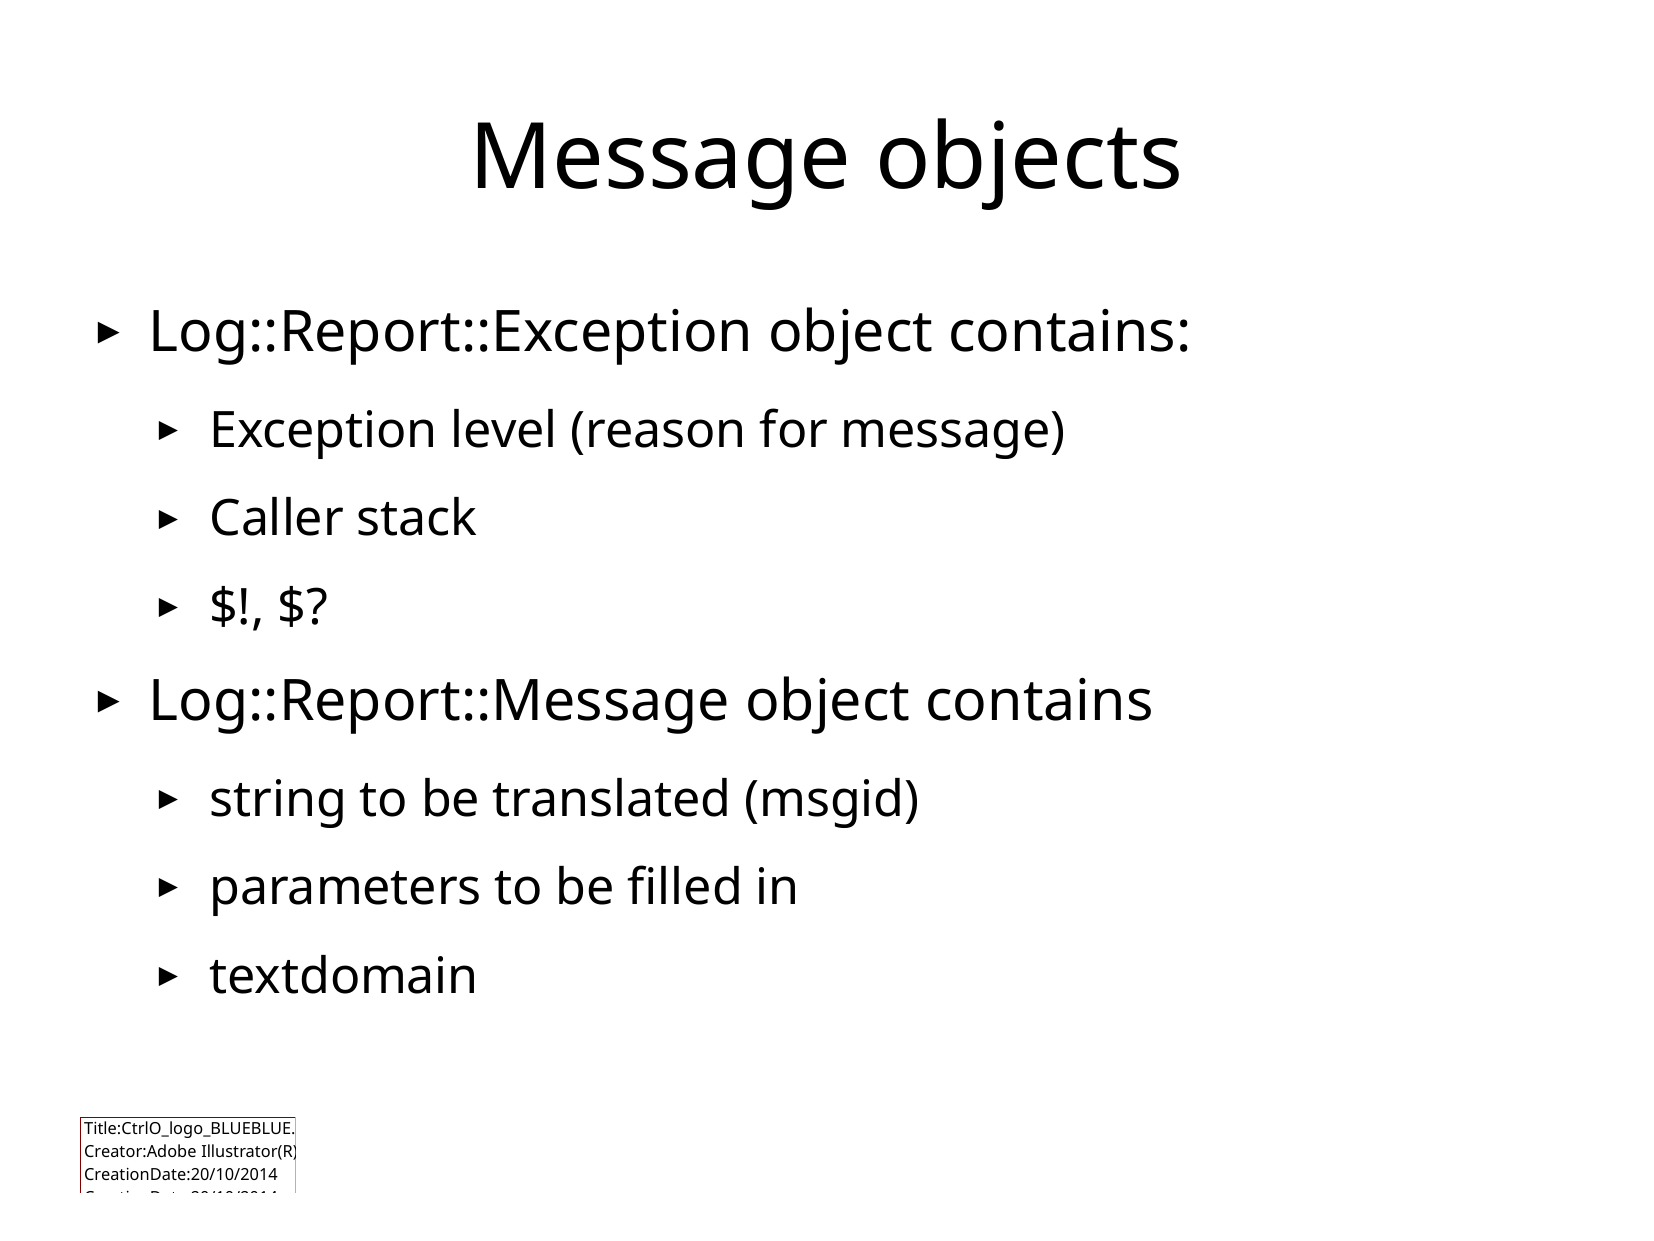

# Message objects
Log::Report::Exception object contains:
Exception level (reason for message)
Caller stack
$!, $?
Log::Report::Message object contains
string to be translated (msgid)
parameters to be filled in
textdomain